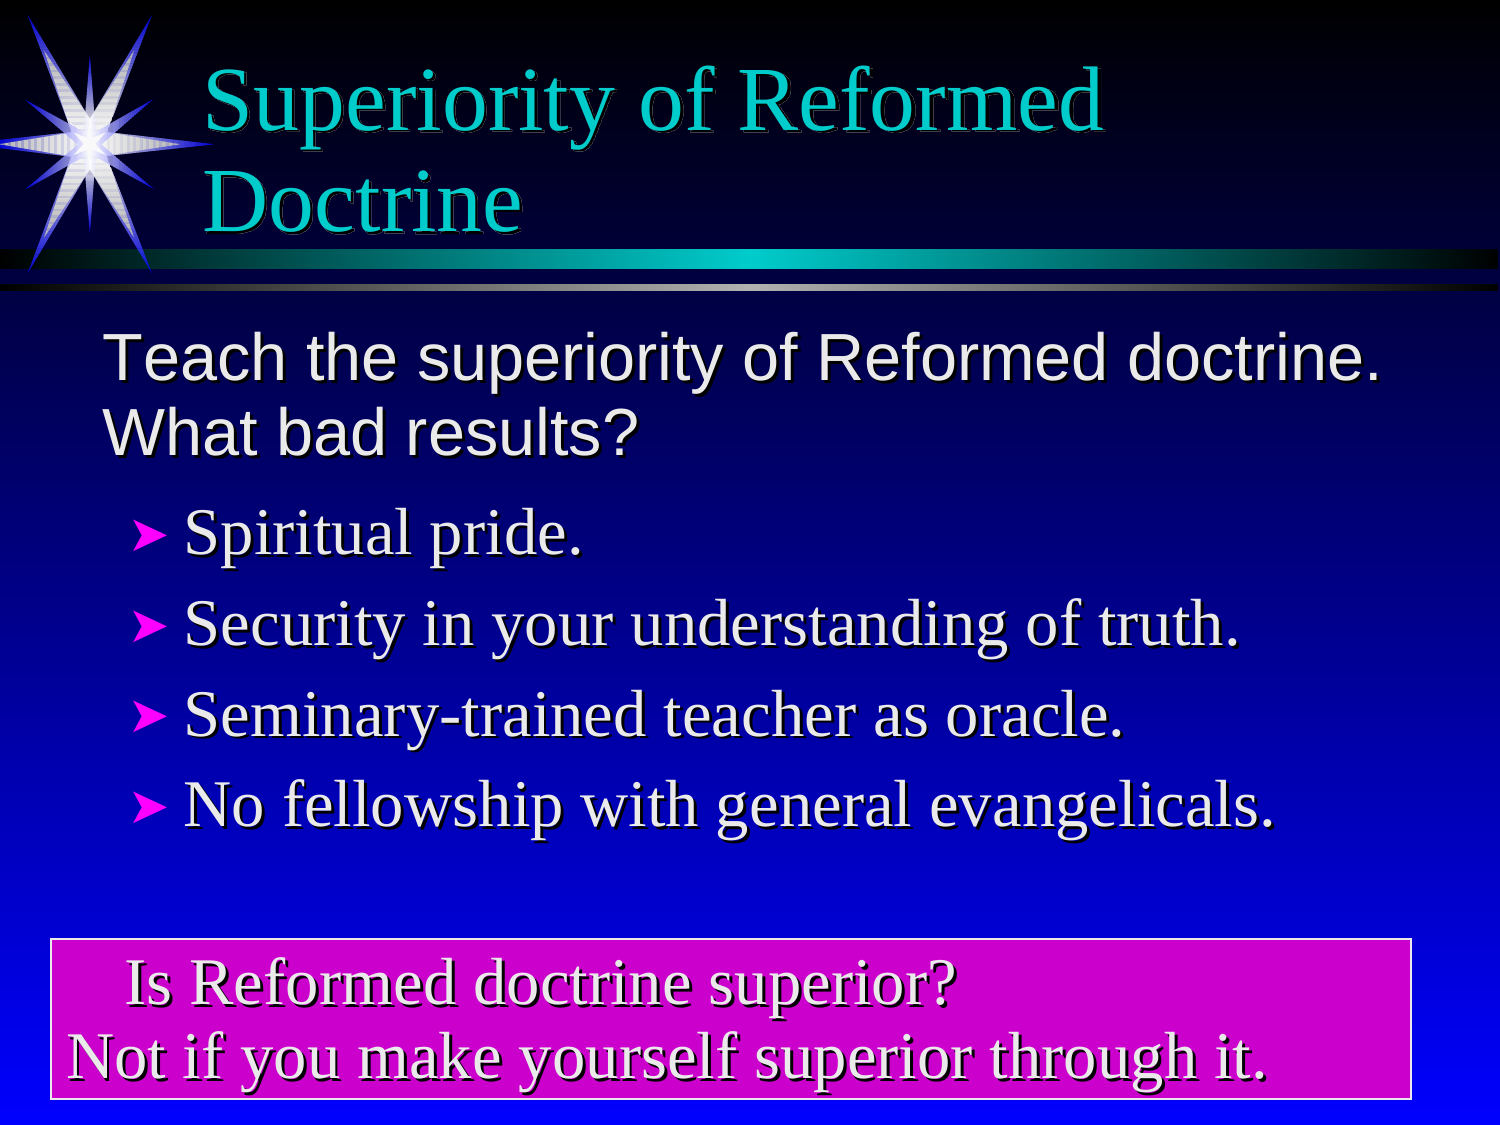

# Superiority of Reformed Doctrine
Teach the superiority of Reformed doctrine. What bad results?
Spiritual pride.
Security in your understanding of truth.
Seminary-trained teacher as oracle.
No fellowship with general evangelicals.
 Is Reformed doctrine superior?
Not if you make yourself superior through it.